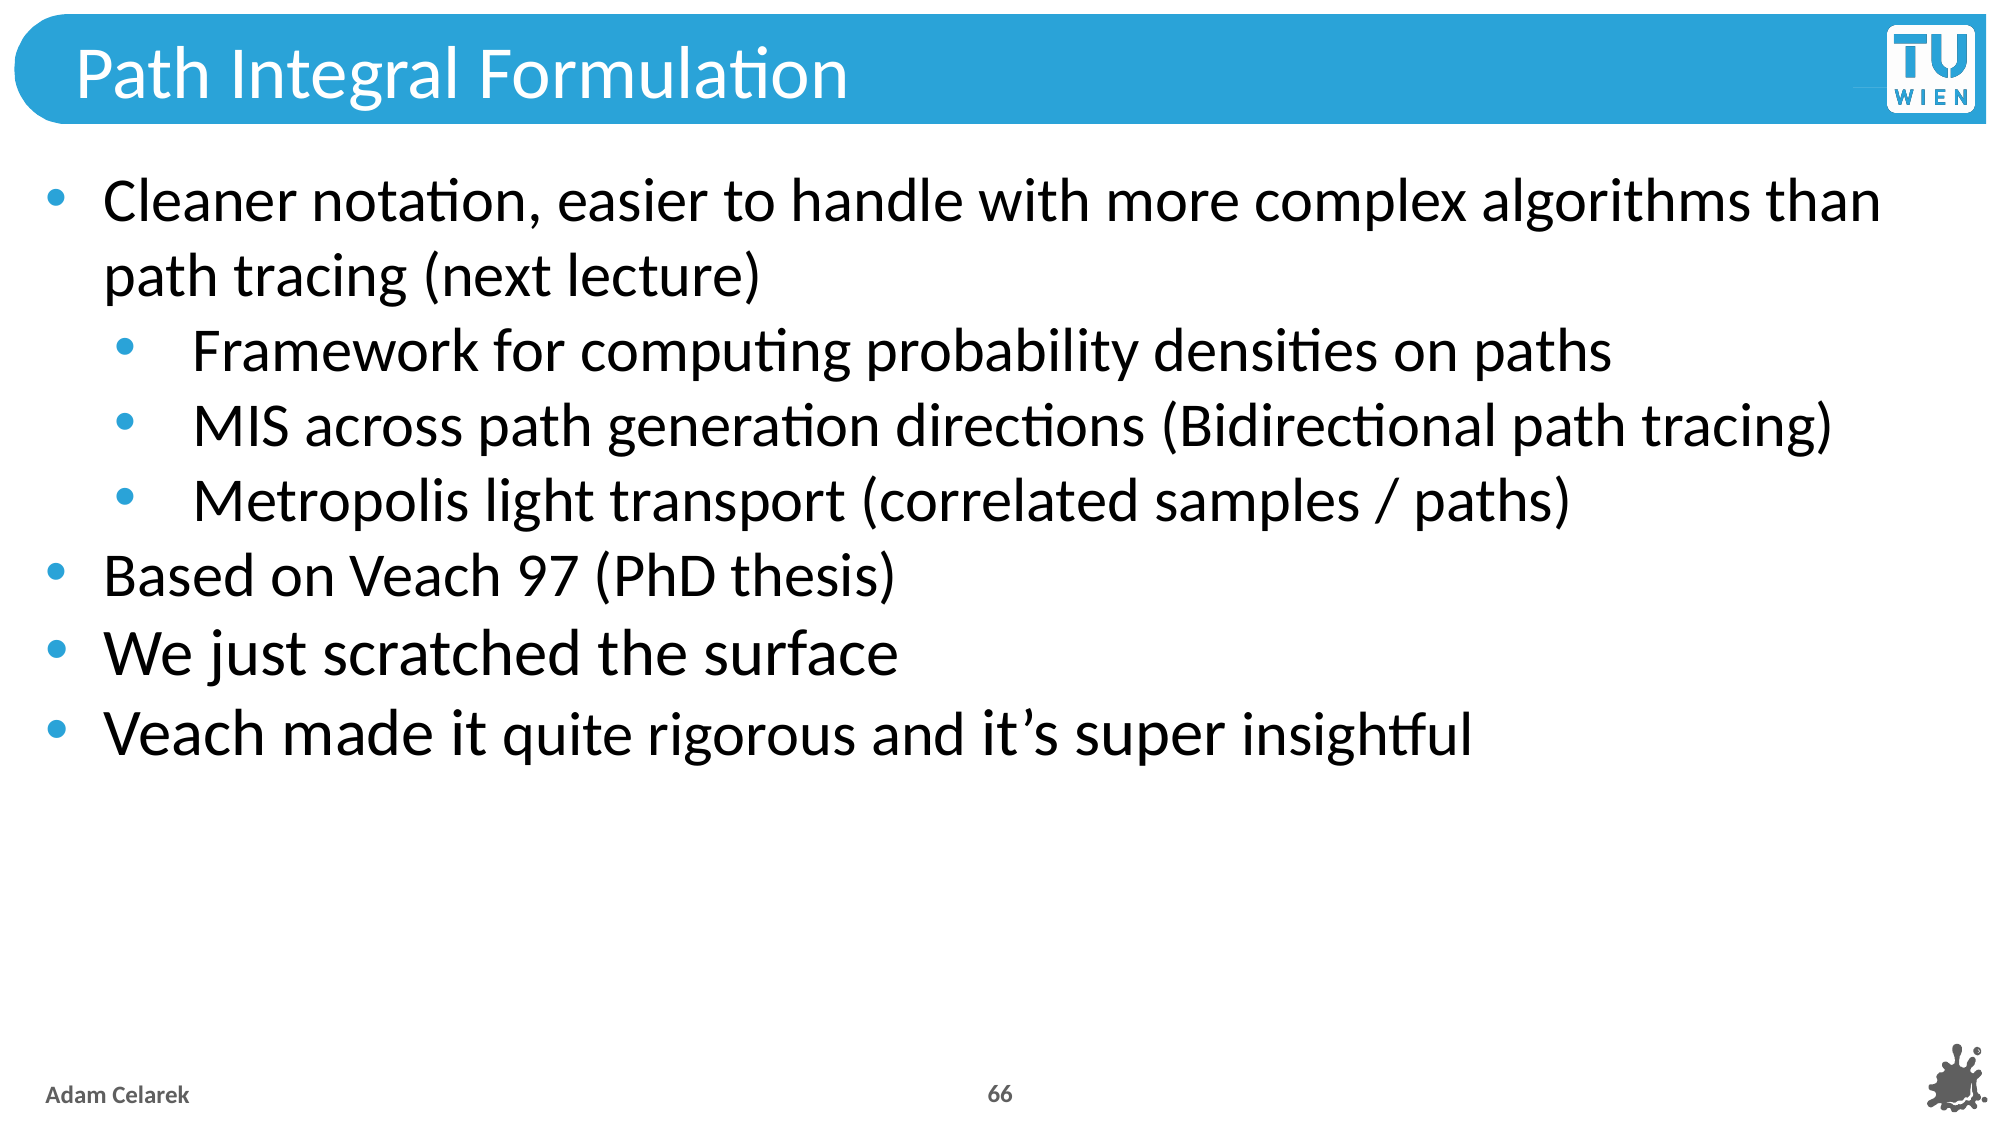

# Path Integral Formulation
Cleaner notation, easier to handle with more complex algorithms than path tracing (next lecture)
Framework for computing probability densities on paths
MIS across path generation directions (Bidirectional path tracing)
Metropolis light transport (correlated samples / paths)
Based on Veach 97 (PhD thesis)
We just scratched the surface
Veach made it quite rigorous and it’s super insightful
Adam Celarek